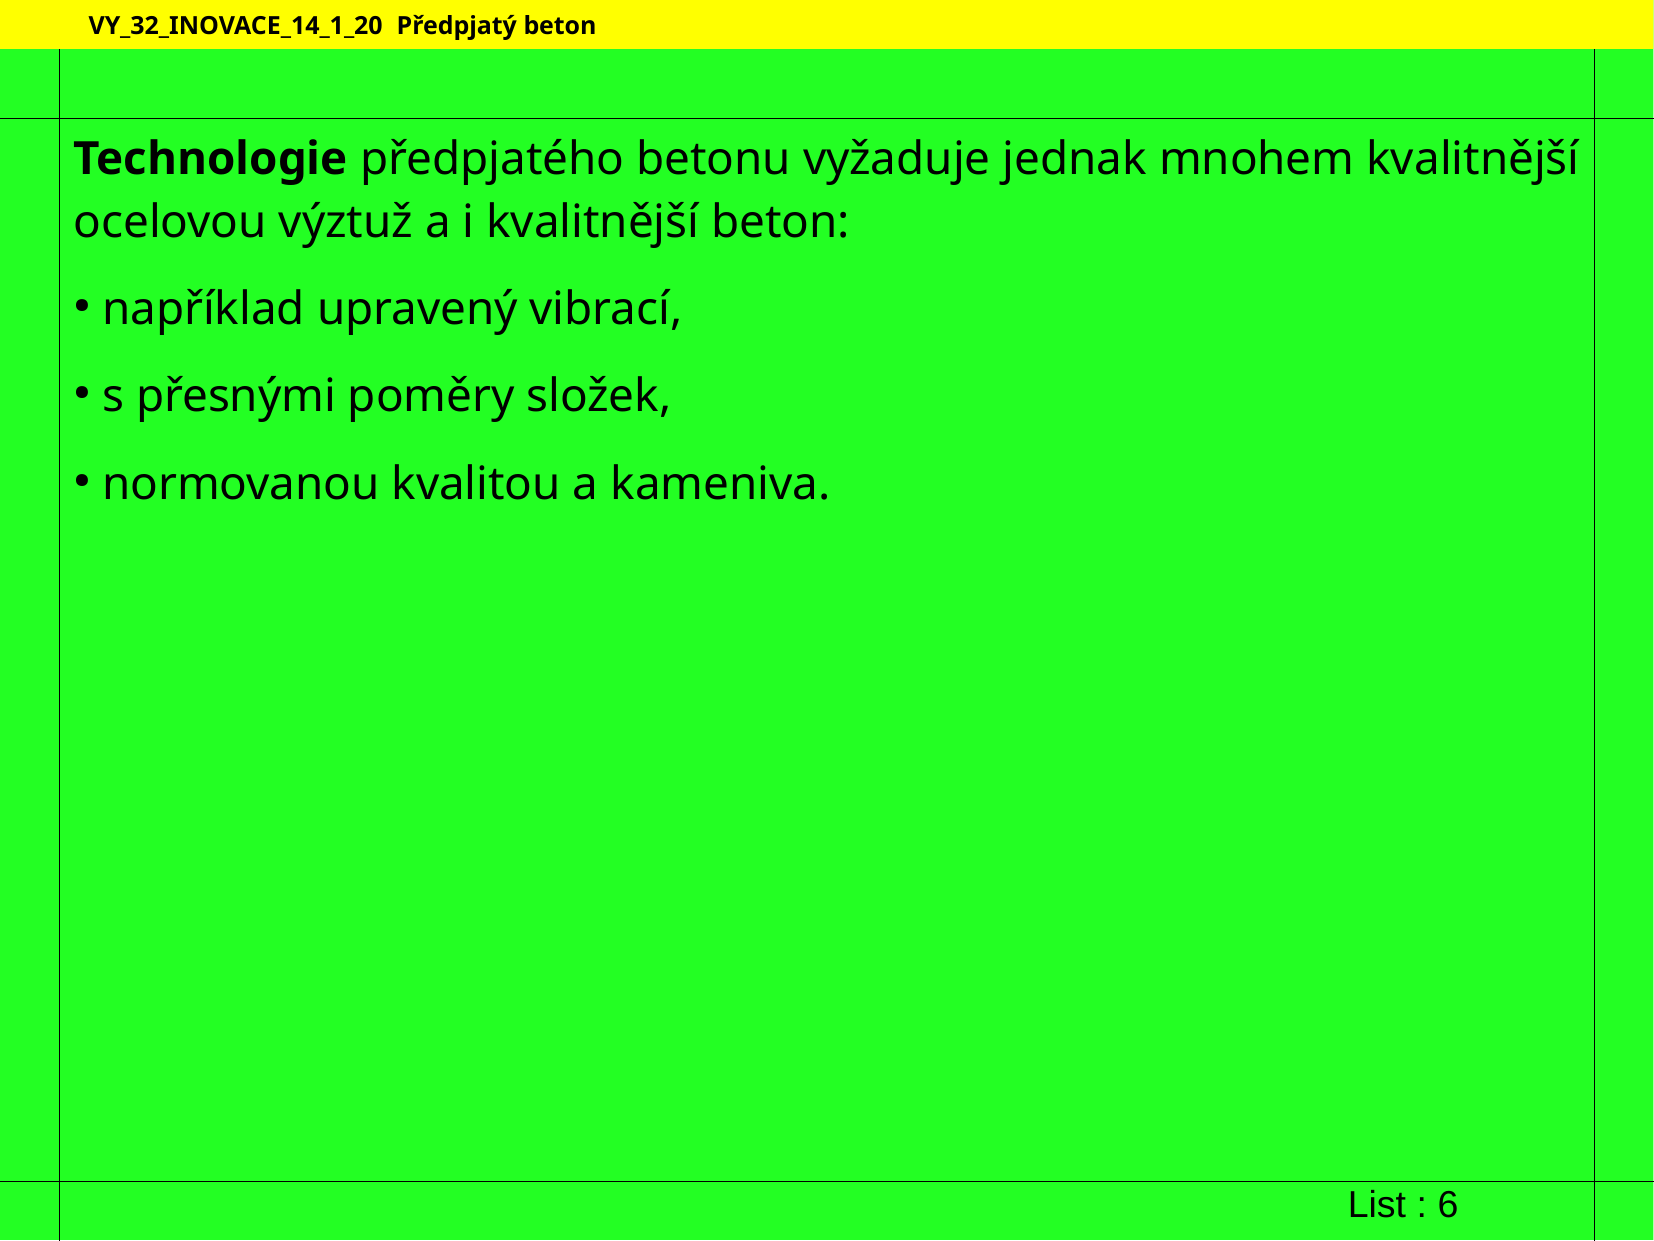

VY_32_INOVACE_14_1_20 Předpjatý beton
Technologie předpjatého betonu vyžaduje jednak mnohem kvalitnější ocelovou výztuž a i kvalitnější beton:
 například upravený vibrací,
 s přesnými poměry složek,
 normovanou kvalitou a kameniva.
List :